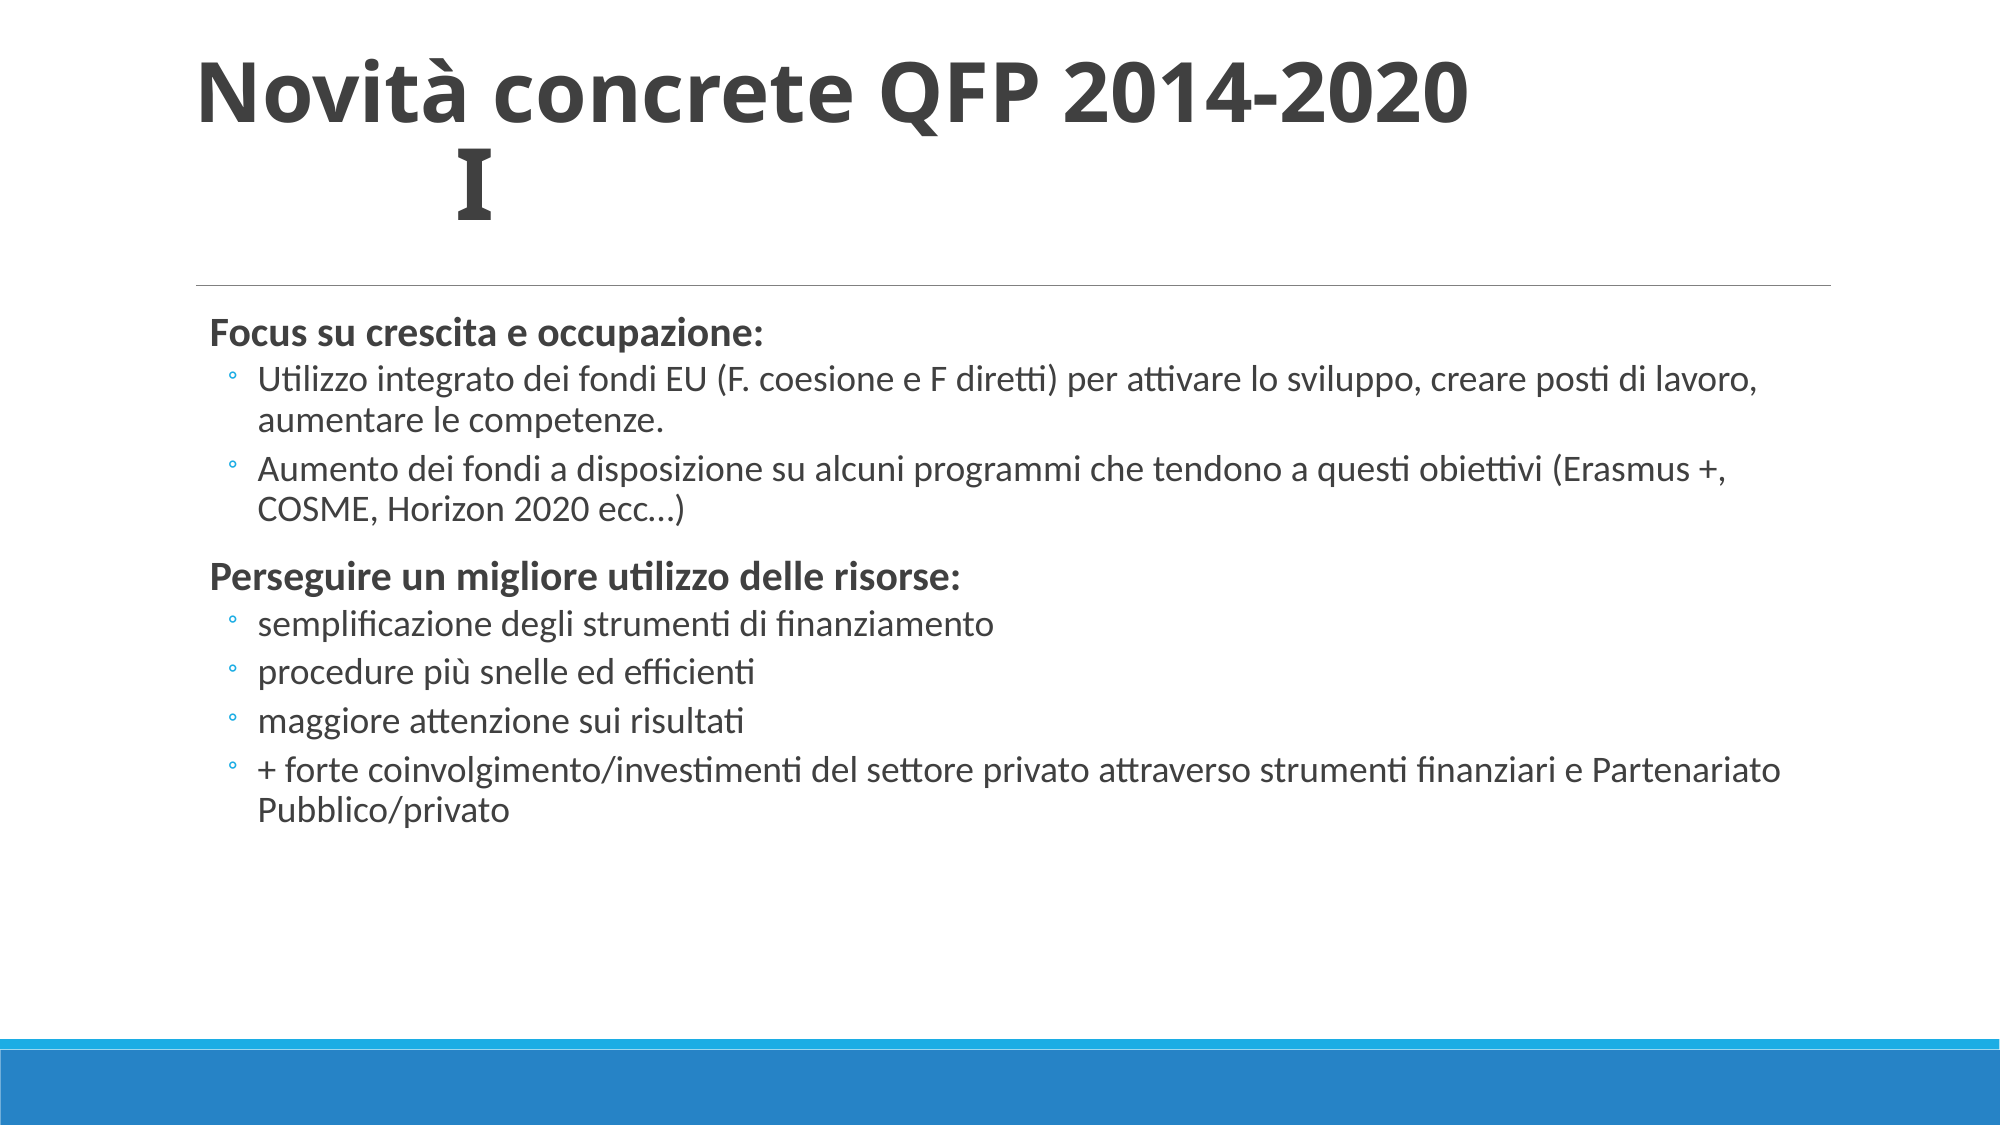

# Novità concrete QFP 2014-2020 I
Focus su crescita e occupazione:
Utilizzo integrato dei fondi EU (F. coesione e F diretti) per attivare lo sviluppo, creare posti di lavoro, aumentare le competenze.
Aumento dei fondi a disposizione su alcuni programmi che tendono a questi obiettivi (Erasmus +, COSME, Horizon 2020 ecc…)
Perseguire un migliore utilizzo delle risorse:
semplificazione degli strumenti di finanziamento
procedure più snelle ed efficienti
maggiore attenzione sui risultati
+ forte coinvolgimento/investimenti del settore privato attraverso strumenti finanziari e Partenariato Pubblico/privato